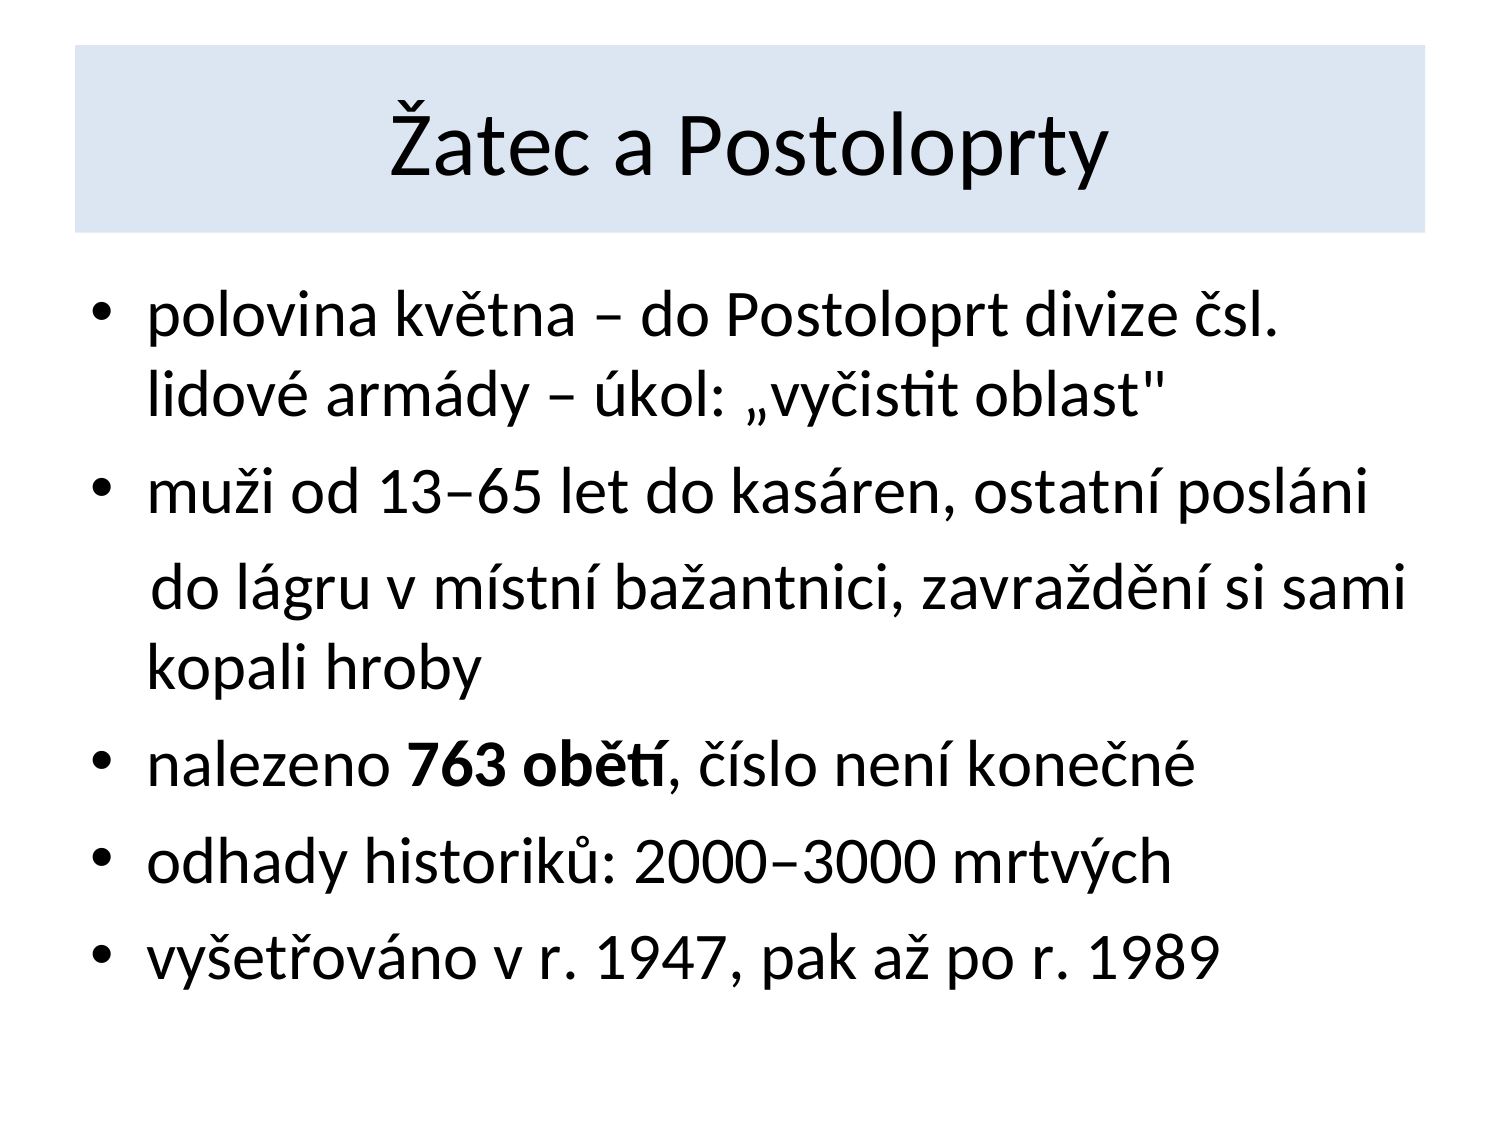

# Žatec a Postoloprty
polovina května – do Postoloprt divize čsl. lidové armády – úkol: „vyčistit oblast"
muži od 13–65 let do kasáren, ostatní posláni
 do lágru v místní bažantnici, zavraždění si sami kopali hroby
nalezeno 763 obětí, číslo není konečné
odhady historiků: 2000–3000 mrtvých
vyšetřováno v r. 1947, pak až po r. 1989